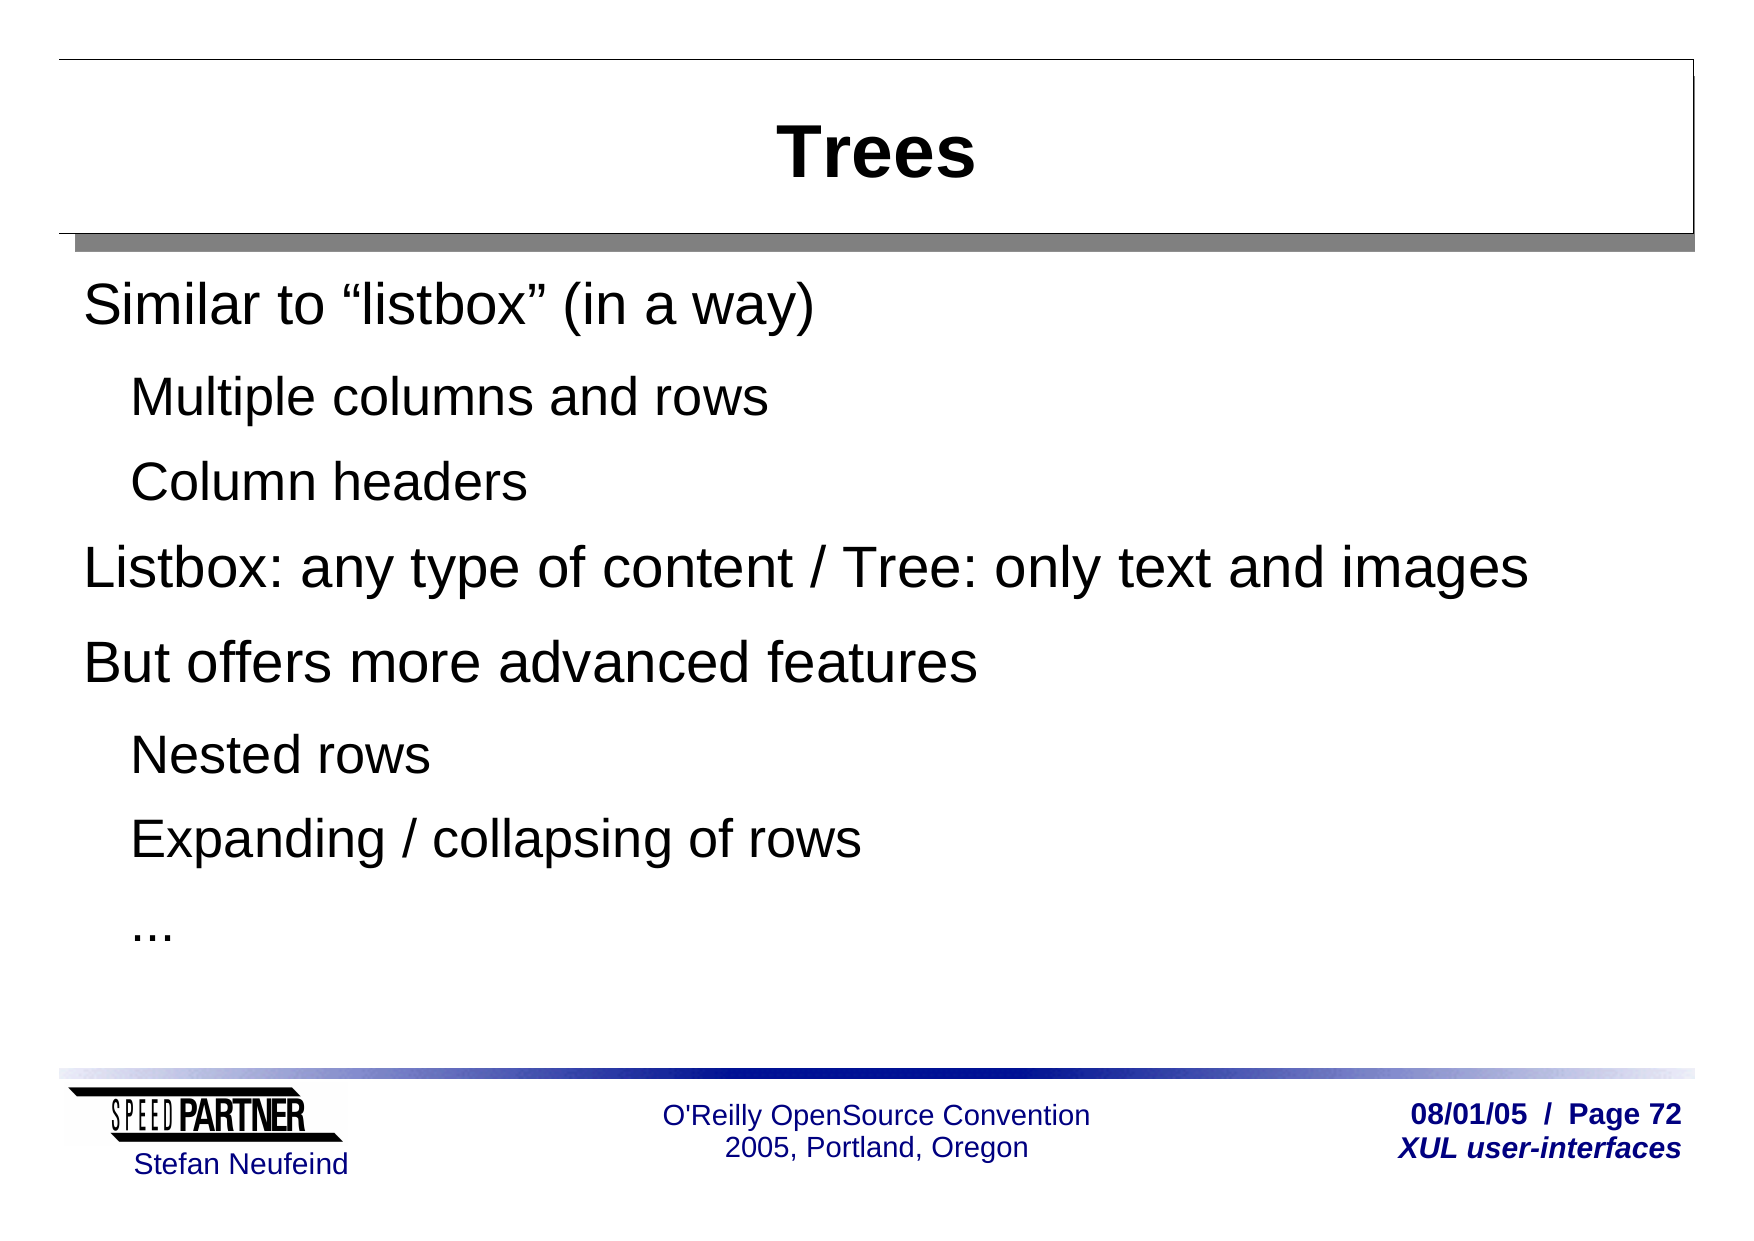

# Trees
Similar to “listbox” (in a way)
Multiple columns and rows
Column headers
Listbox: any type of content / Tree: only text and images
But offers more advanced features
Nested rows
Expanding / collapsing of rows
...